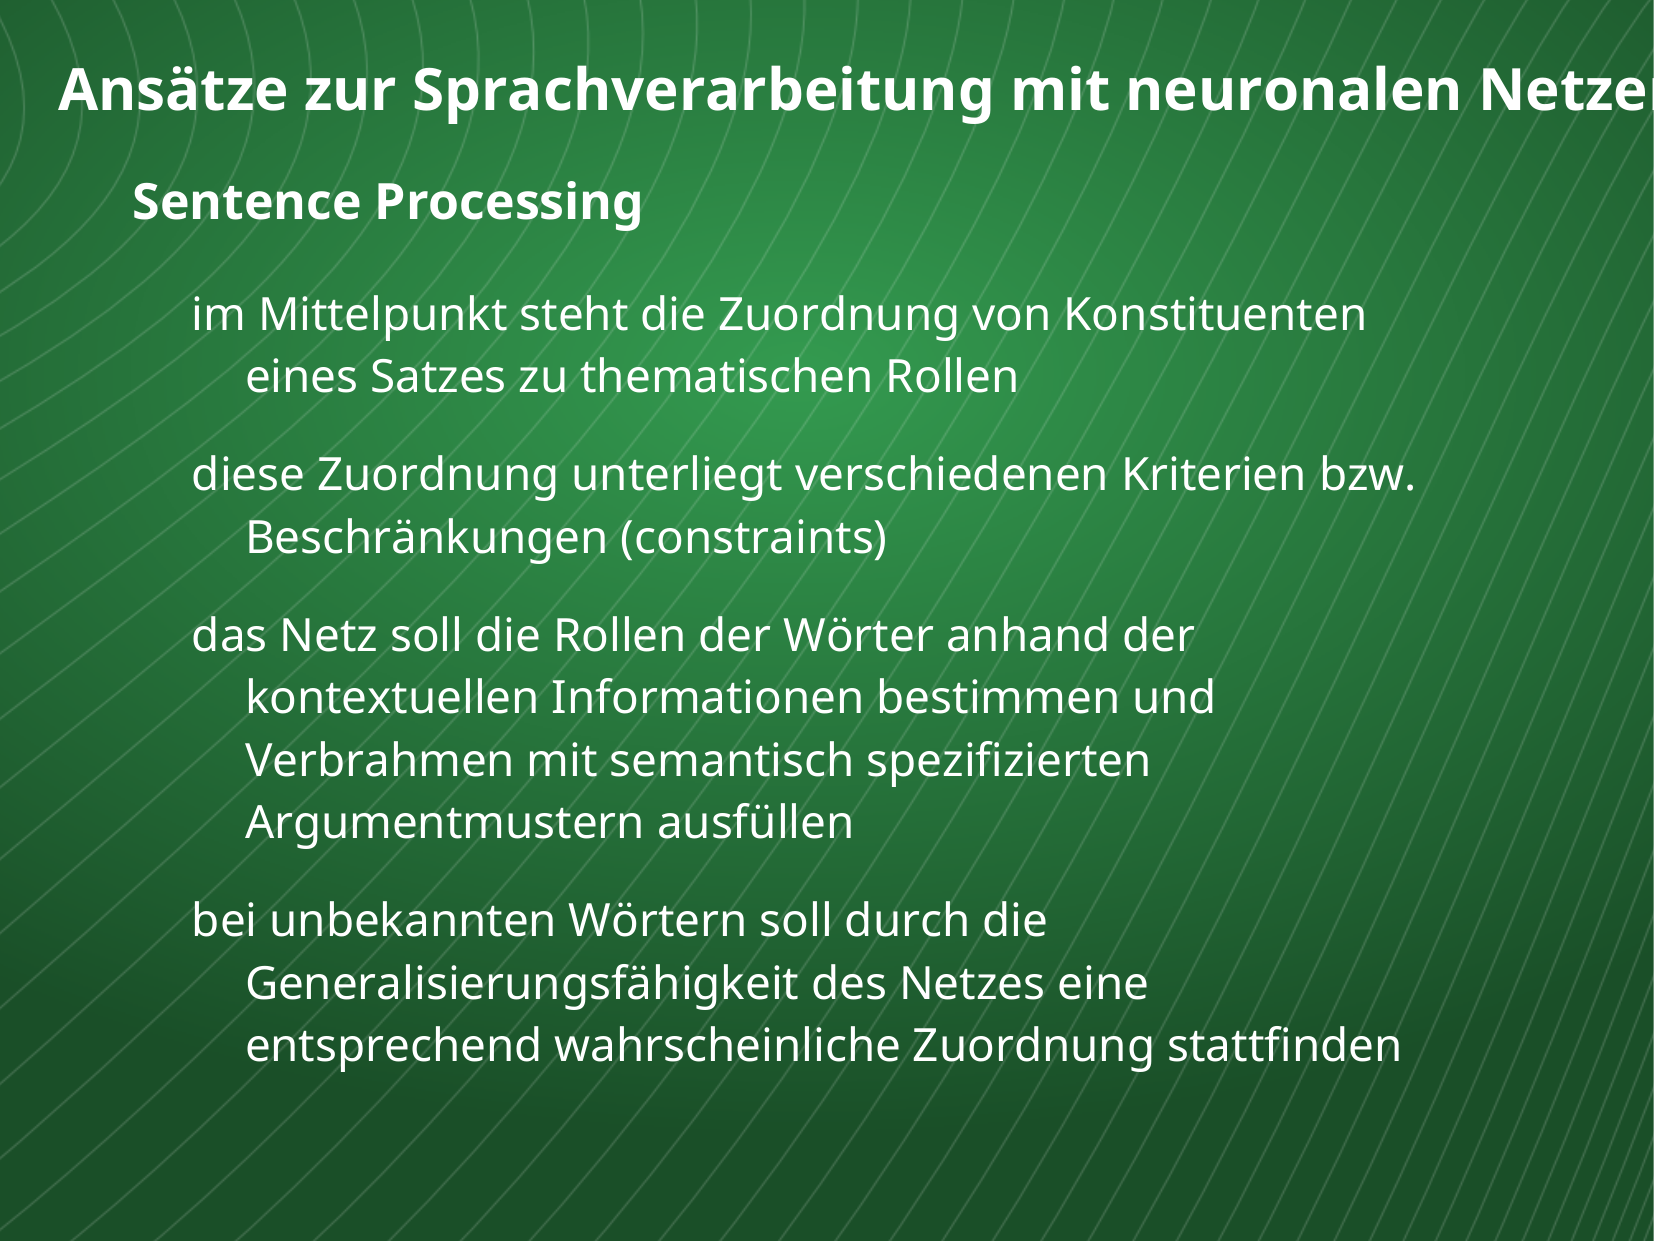

Ansätze zur Sprachverarbeitung mit neuronalen Netzen
Sentence Processing
im Mittelpunkt steht die Zuordnung von Konstituenten eines Satzes zu thematischen Rollen
diese Zuordnung unterliegt verschiedenen Kriterien bzw. Beschränkungen (constraints)
das Netz soll die Rollen der Wörter anhand der kontextuellen Informationen bestimmen und Verbrahmen mit semantisch spezifizierten Argumentmustern ausfüllen
bei unbekannten Wörtern soll durch die Generalisierungsfähigkeit des Netzes eine entsprechend wahrscheinliche Zuordnung stattfinden